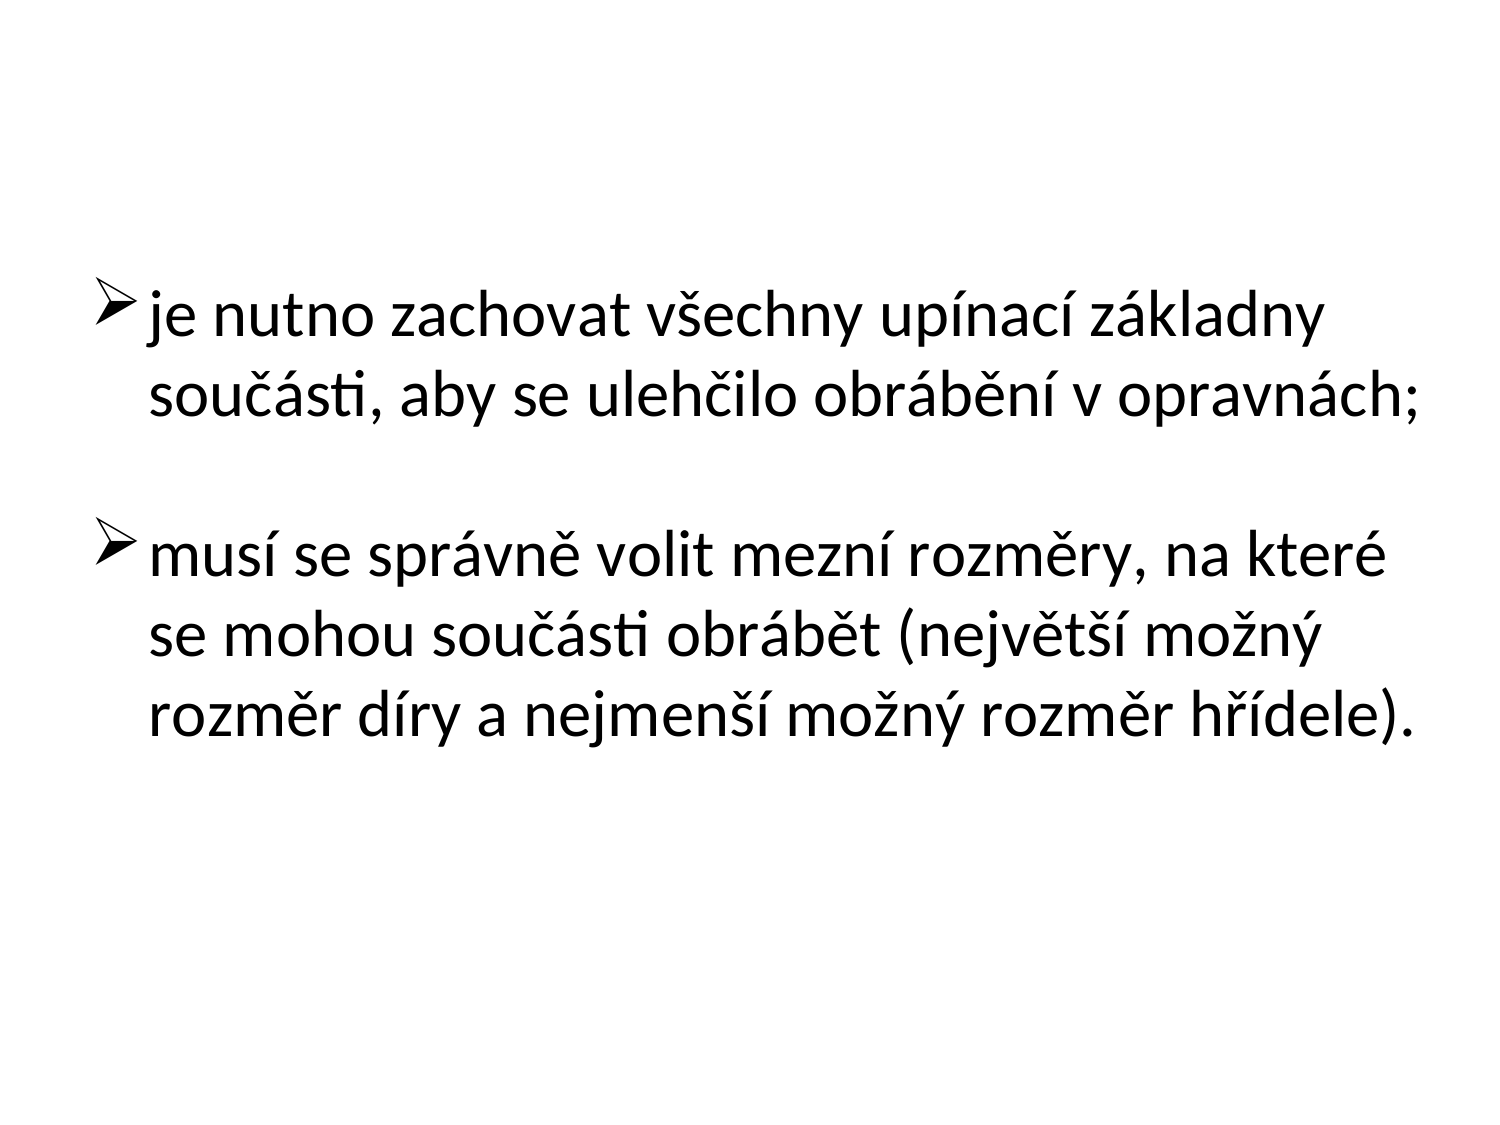

# je nutno zachovat všechny upínací základny součásti, aby se ulehčilo obrábění v opravnách;
musí se správně volit mezní rozměry, na které se mohou součásti obrábět (největší možný rozměr díry a nejmenší možný rozměr hřídele).